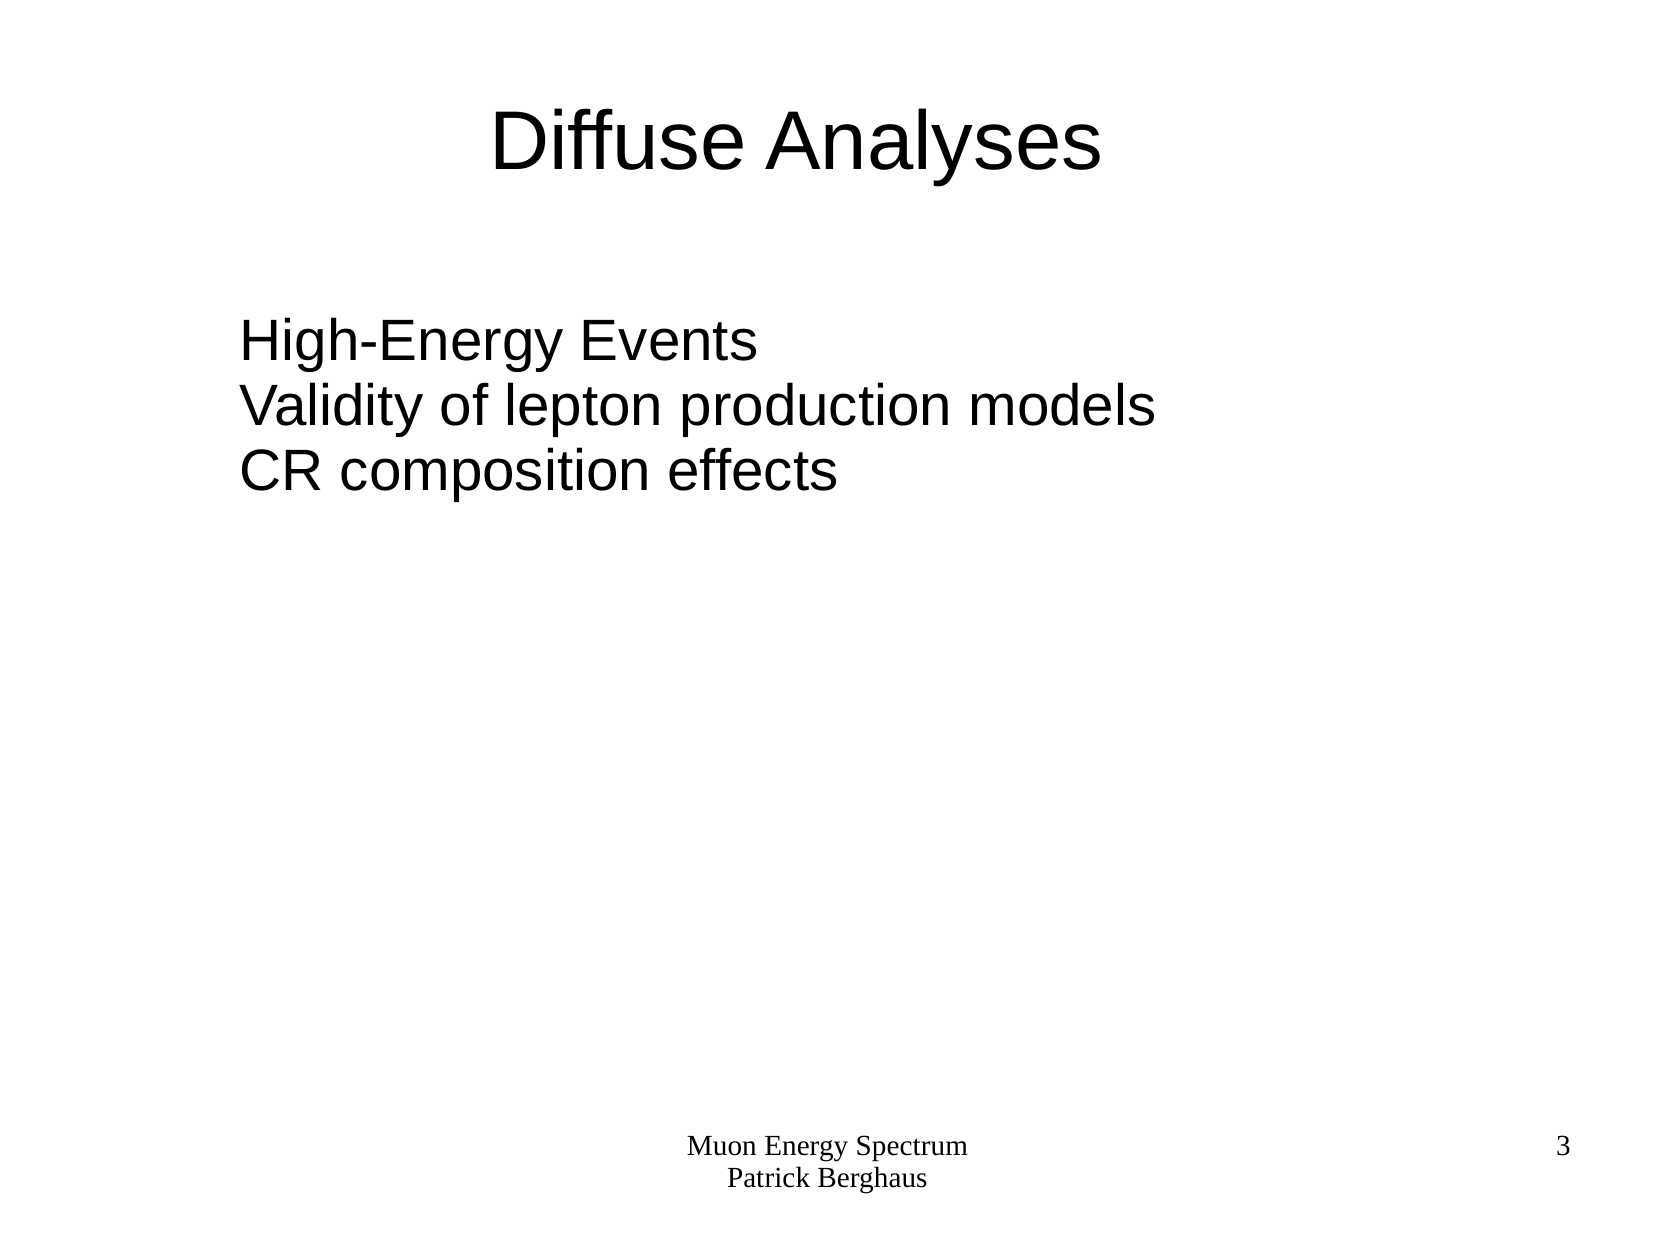

Diffuse Analyses
High-Energy Events
Validity of lepton production models
CR composition effects
3